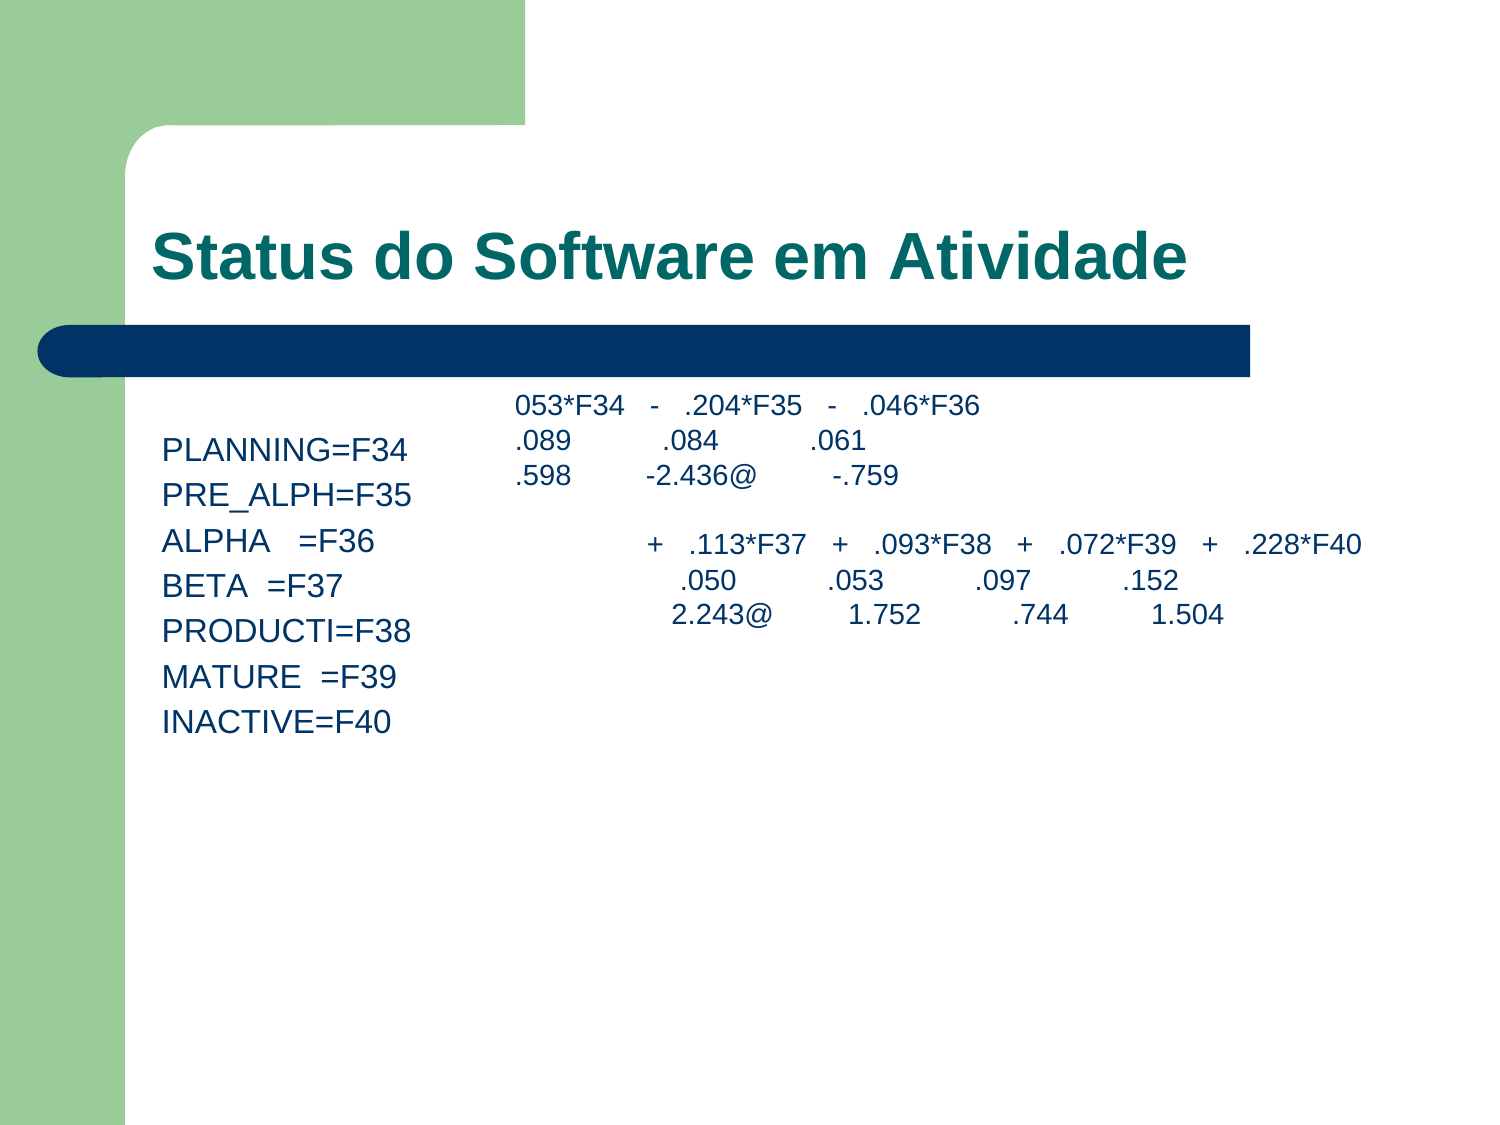

# Status do Software em Atividade
053*F34 - .204*F35 - .046*F36
.089 .084 .061
.598 -2.436@ -.759
 + .113*F37 + .093*F38 + .072*F39 + .228*F40
 .050 .053 .097 .152
 2.243@ 1.752 .744 1.504
 PLANNING=F34
 PRE_ALPH=F35
 ALPHA =F36
 BETA =F37
 PRODUCTI=F38
 MATURE =F39
 INACTIVE=F40